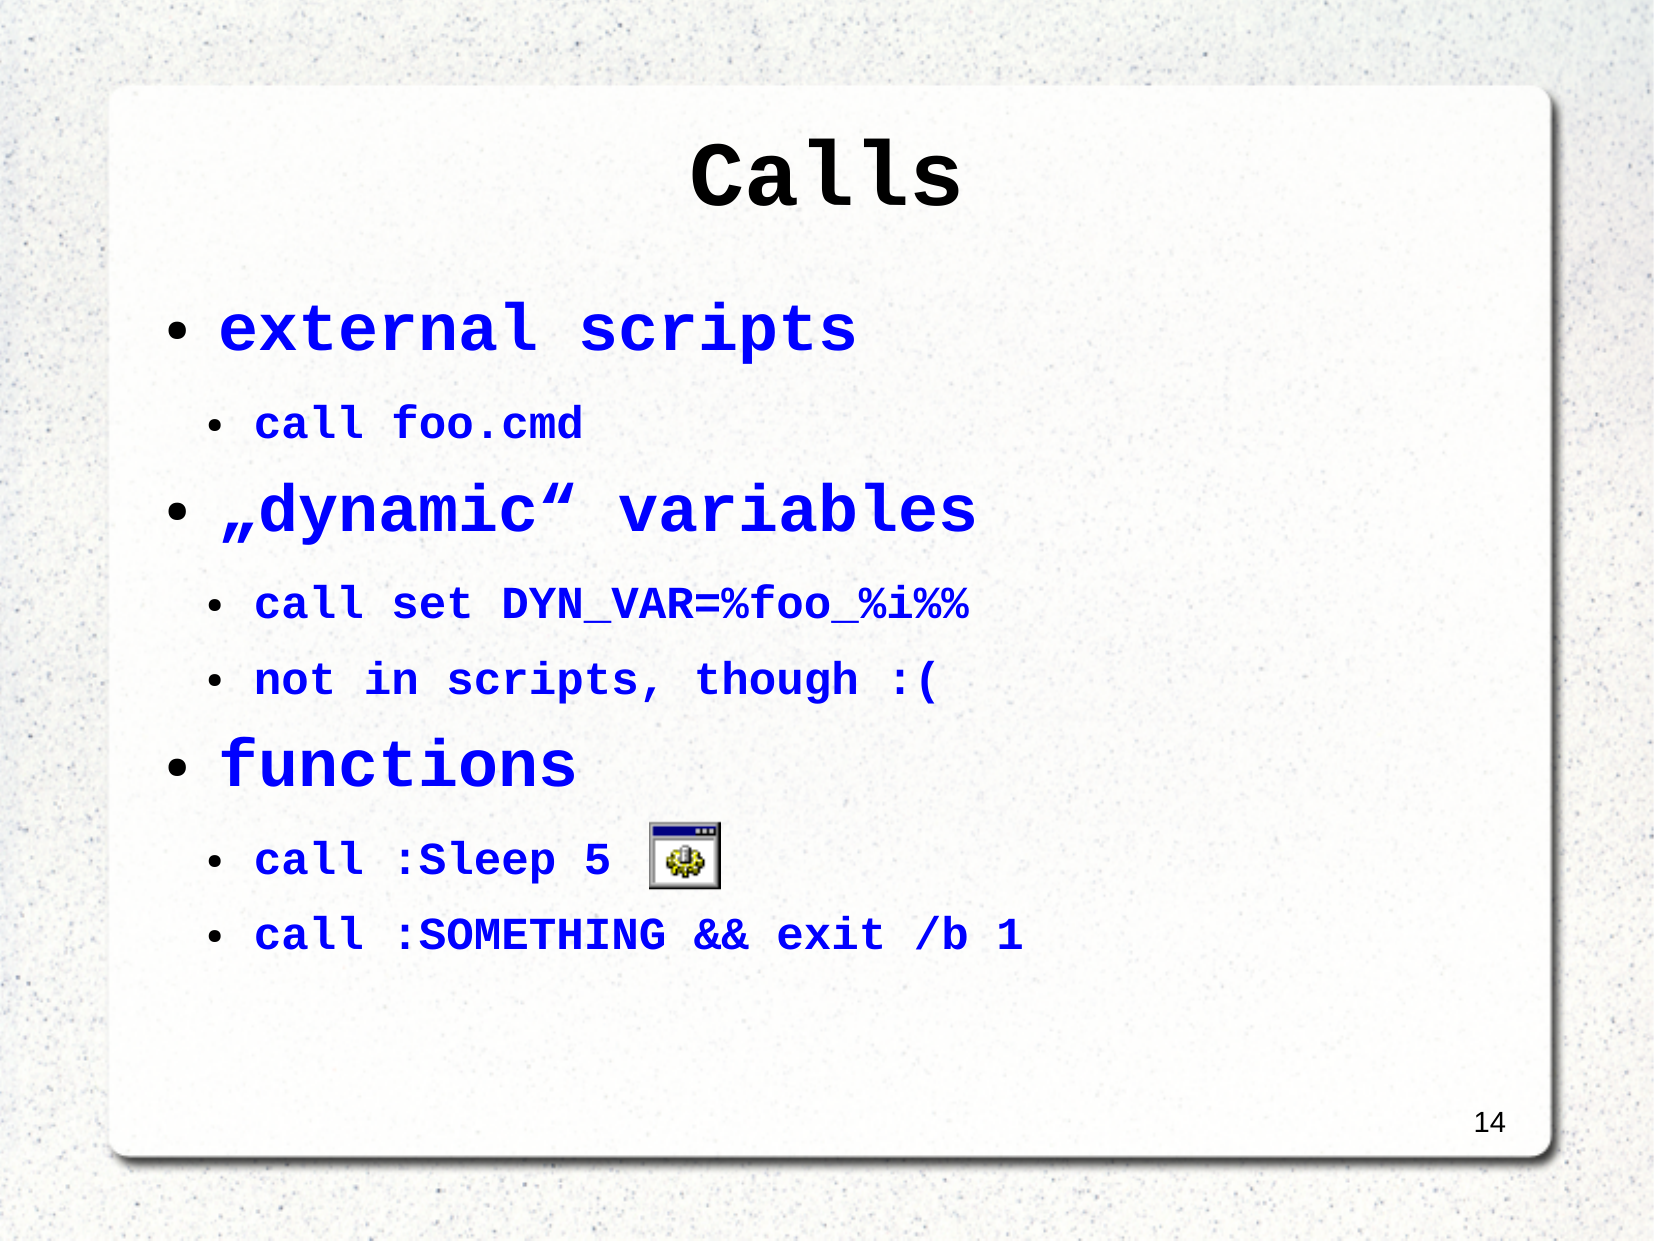

# Calls
external scripts
call foo.cmd
„dynamic“ variables
call set DYN_VAR=%foo_%i%%
not in scripts, though :(
functions
call :Sleep 5
call :SOMETHING && exit /b 1
14